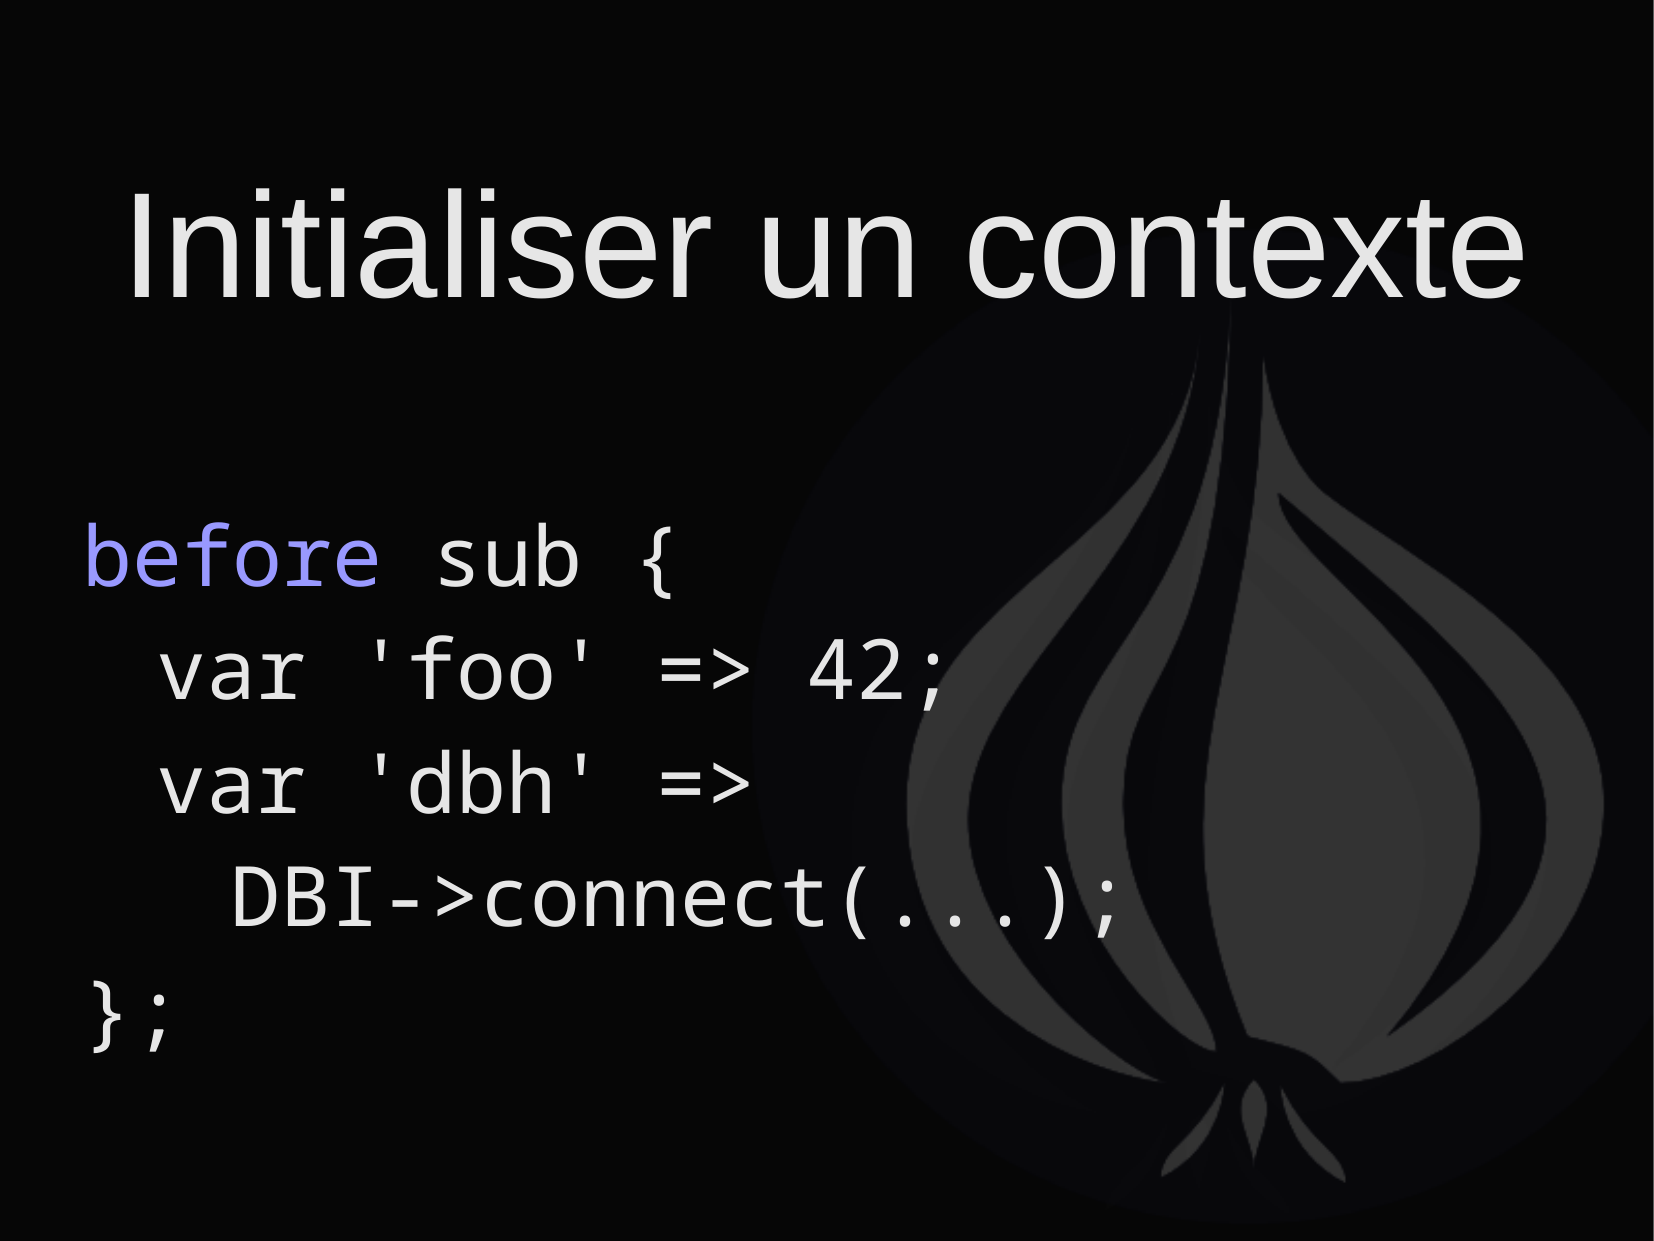

# Initialiser un contexte
before sub {
	var 'foo' => 42;
	var 'dbh' =>
		DBI->connect(...);
};